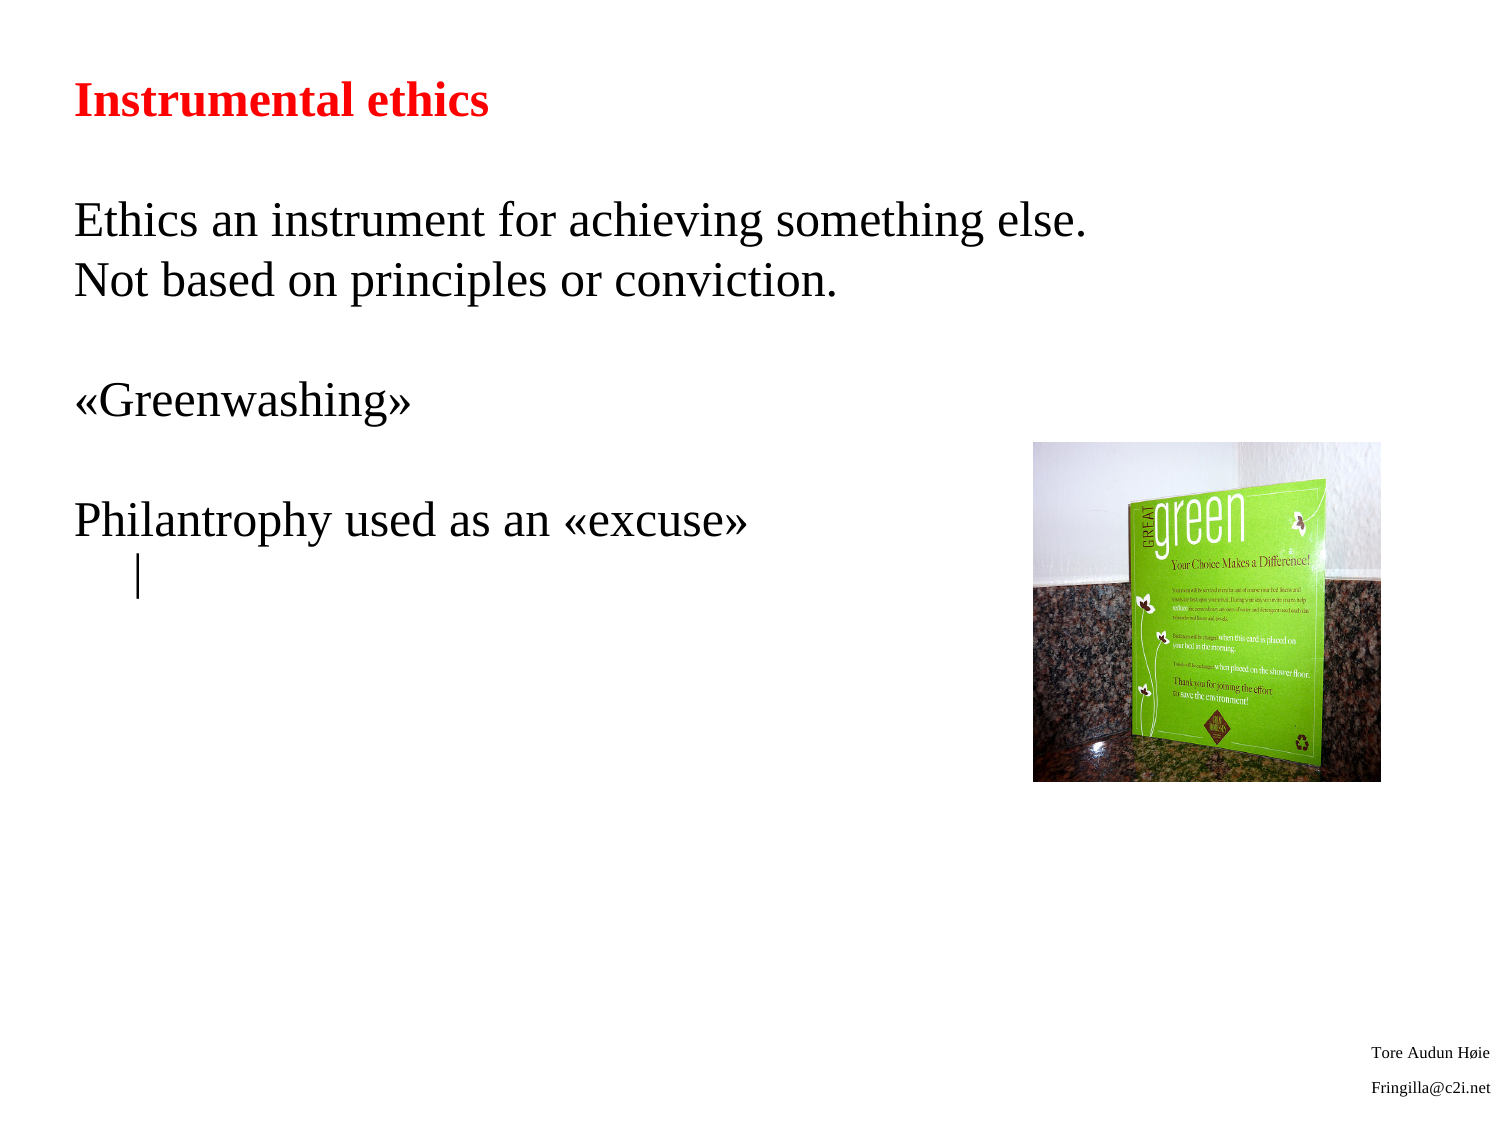

Instrumental ethics
Ethics an instrument for achieving something else.
Not based on principles or conviction.
«Greenwashing»
Philantrophy used as an «excuse»
|
Tore Audun Høie
Fringilla@c2i.net